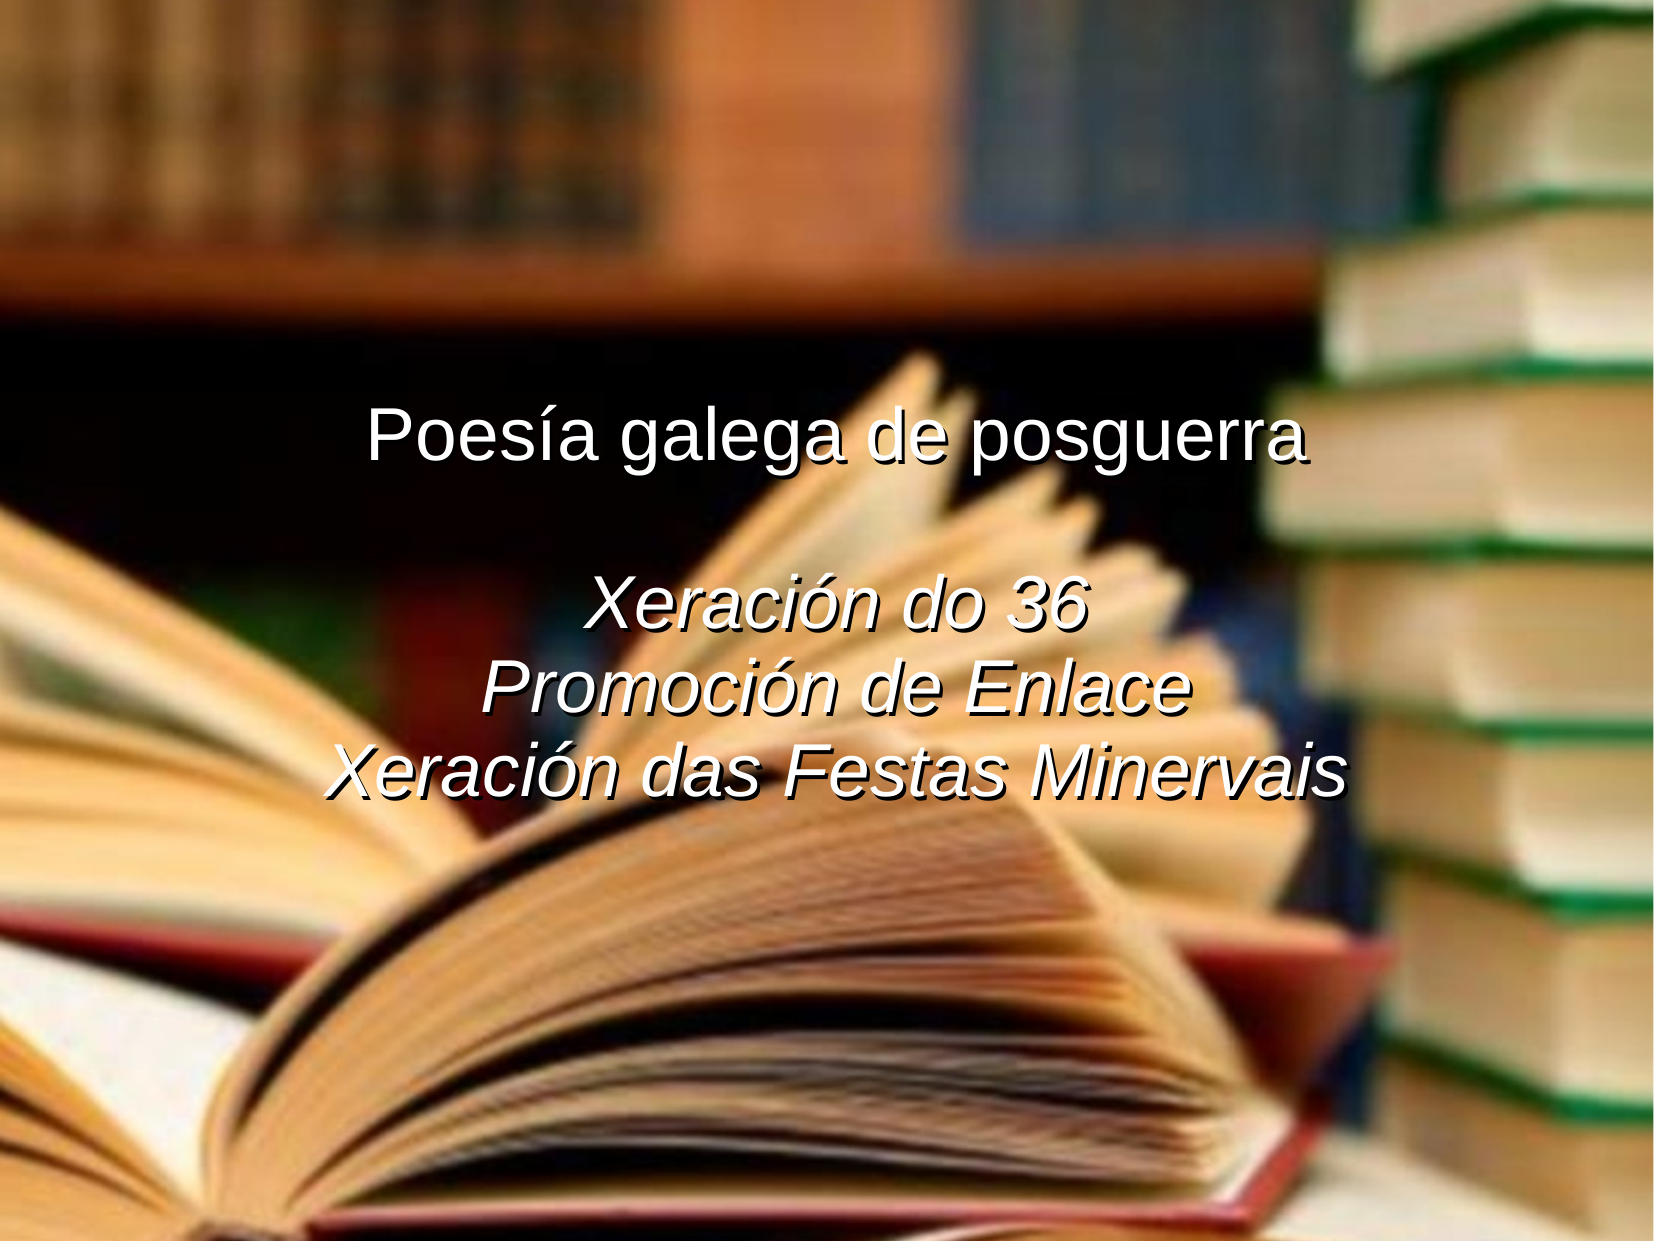

Poesía galega de posguerra
Xeración do 36
Promoción de Enlace
Xeración das Festas Minervais